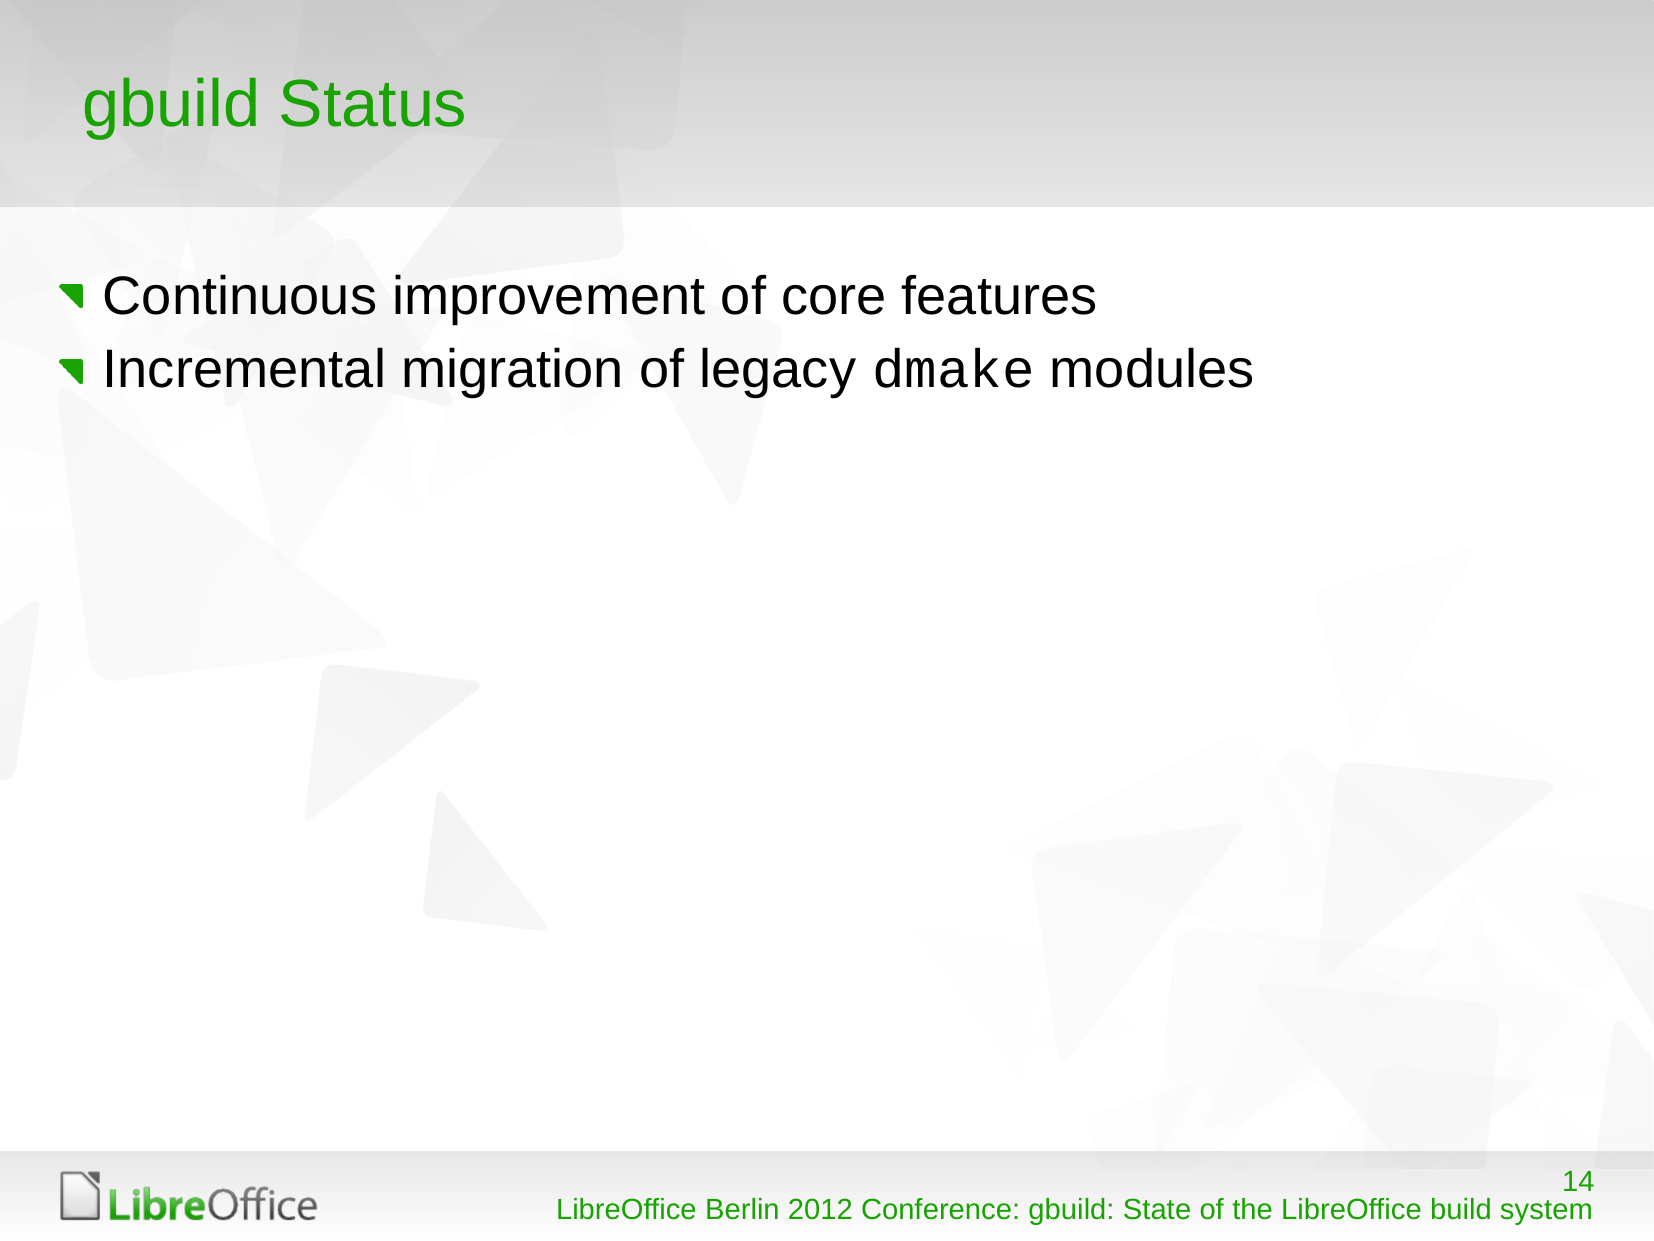

# gbuild Status
Continuous improvement of core features
Incremental migration of legacy dmake modules
14
LibreOffice Berlin 2012 Conference: gbuild: State of the LibreOffice build system